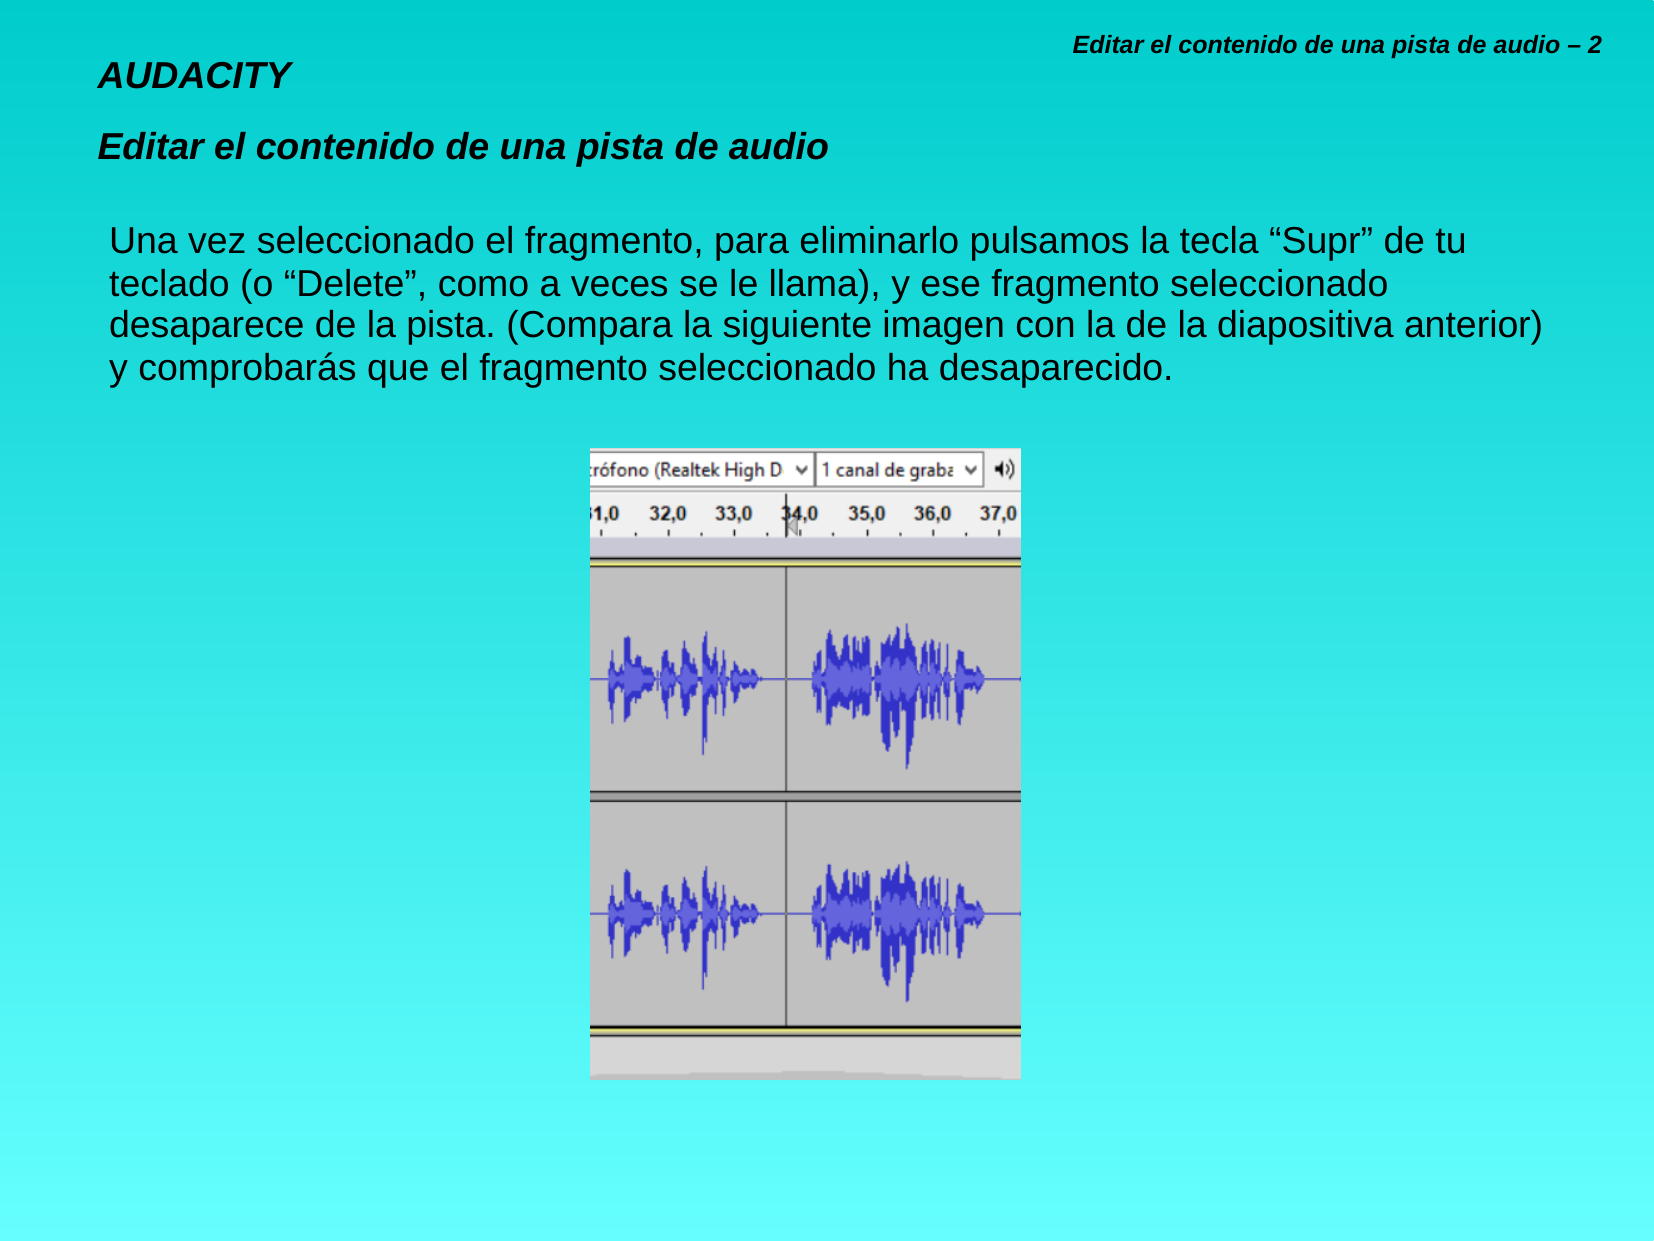

Editar el contenido de una pista de audio – 2
AUDACITY
Editar el contenido de una pista de audio
Una vez seleccionado el fragmento, para eliminarlo pulsamos la tecla “Supr” de tu teclado (o “Delete”, como a veces se le llama), y ese fragmento seleccionado desaparece de la pista. (Compara la siguiente imagen con la de la diapositiva anterior) y comprobarás que el fragmento seleccionado ha desaparecido.